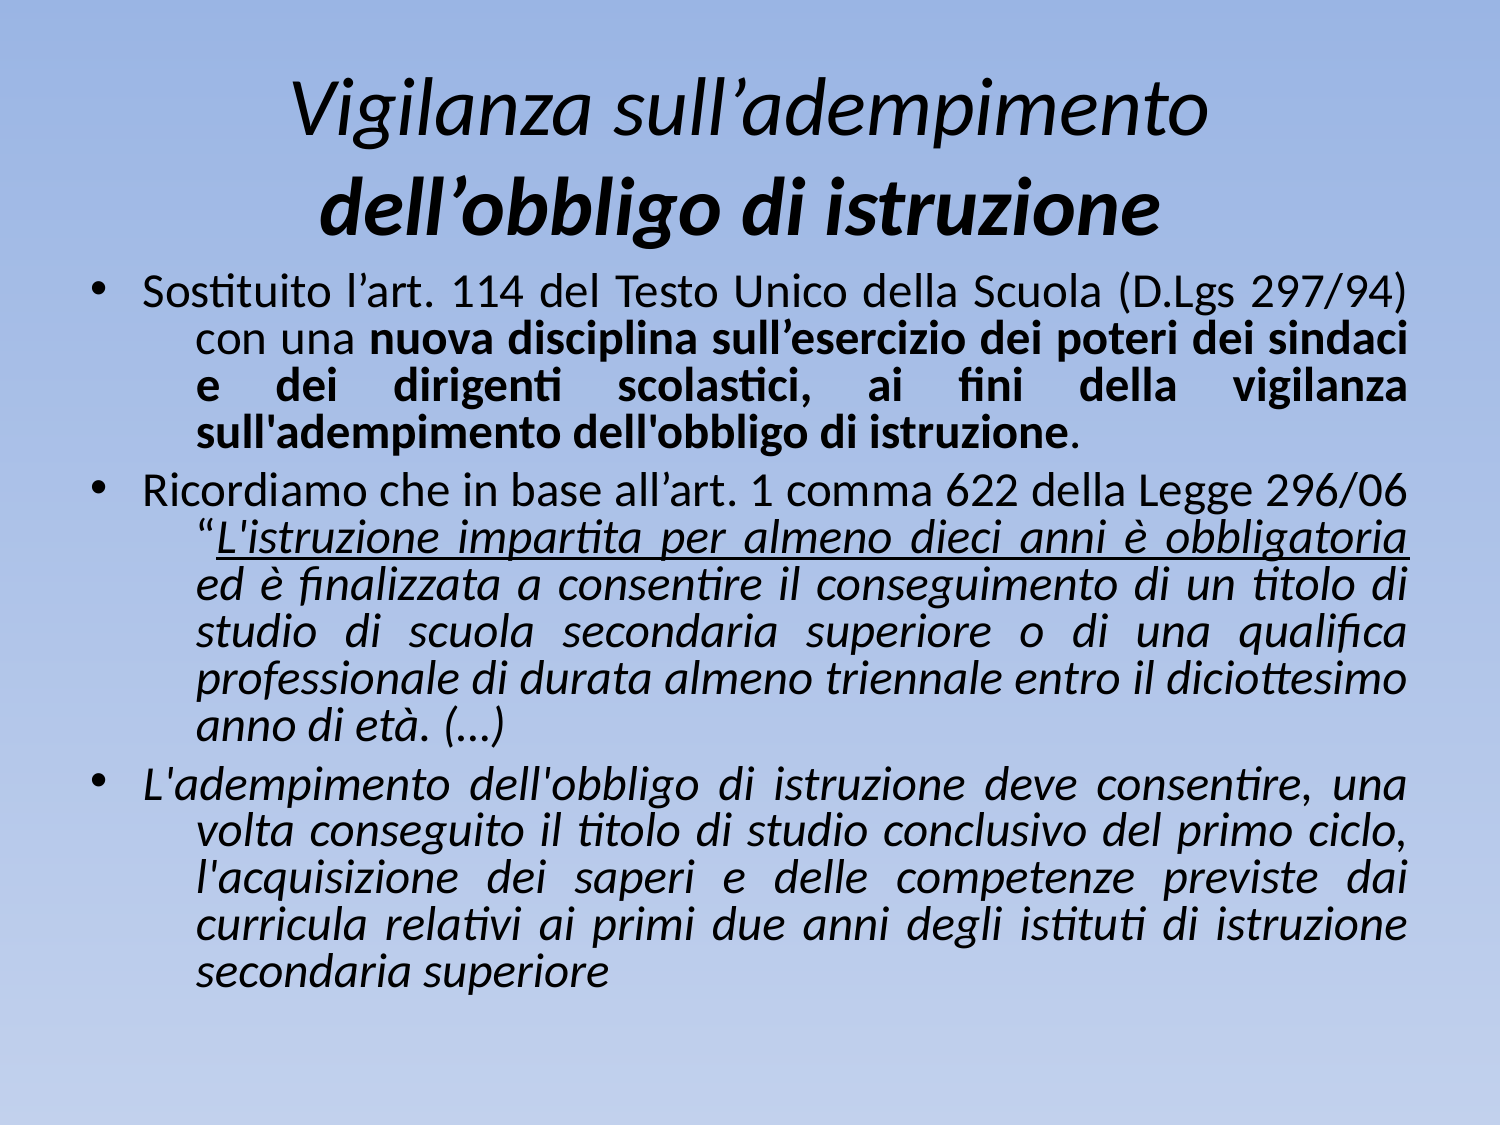

# Vigilanza sull’adempimento dell’obbligo di istruzione
Sostituito l’art. 114 del Testo Unico della Scuola (D.Lgs 297/94) con una nuova disciplina sull’esercizio dei poteri dei sindaci e dei dirigenti scolastici, ai fini della vigilanza sull'adempimento dell'obbligo di istruzione.
Ricordiamo che in base all’art. 1 comma 622 della Legge 296/06 “L'istruzione impartita per almeno dieci anni è obbligatoria ed è finalizzata a consentire il conseguimento di un titolo di studio di scuola secondaria superiore o di una qualifica professionale di durata almeno triennale entro il diciottesimo anno di età. (…)
L'adempimento dell'obbligo di istruzione deve consentire, una volta conseguito il titolo di studio conclusivo del primo ciclo, l'acquisizione dei saperi e delle competenze previste dai curricula relativi ai primi due anni degli istituti di istruzione secondaria superiore